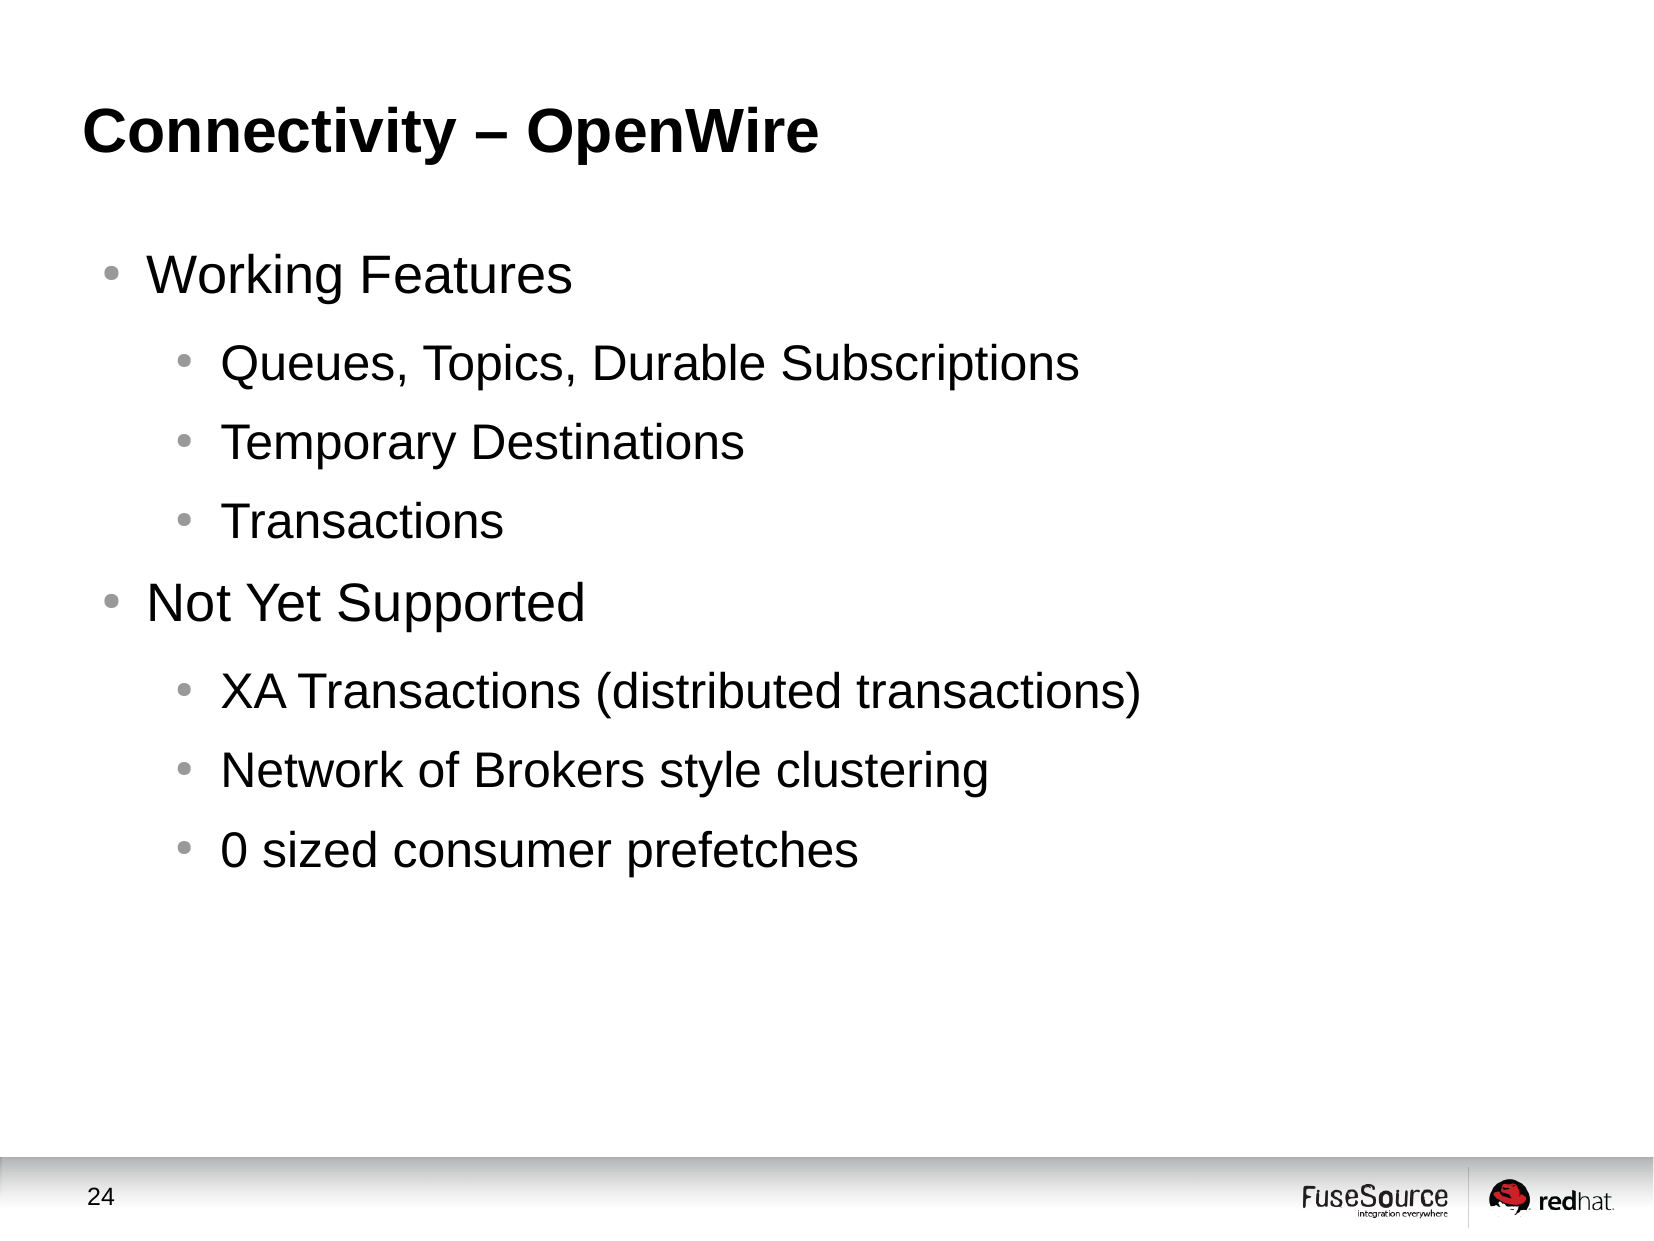

# Connectivity – OpenWire
Working Features
Queues, Topics, Durable Subscriptions
Temporary Destinations
Transactions
Not Yet Supported
XA Transactions (distributed transactions)
Network of Brokers style clustering
0 sized consumer prefetches